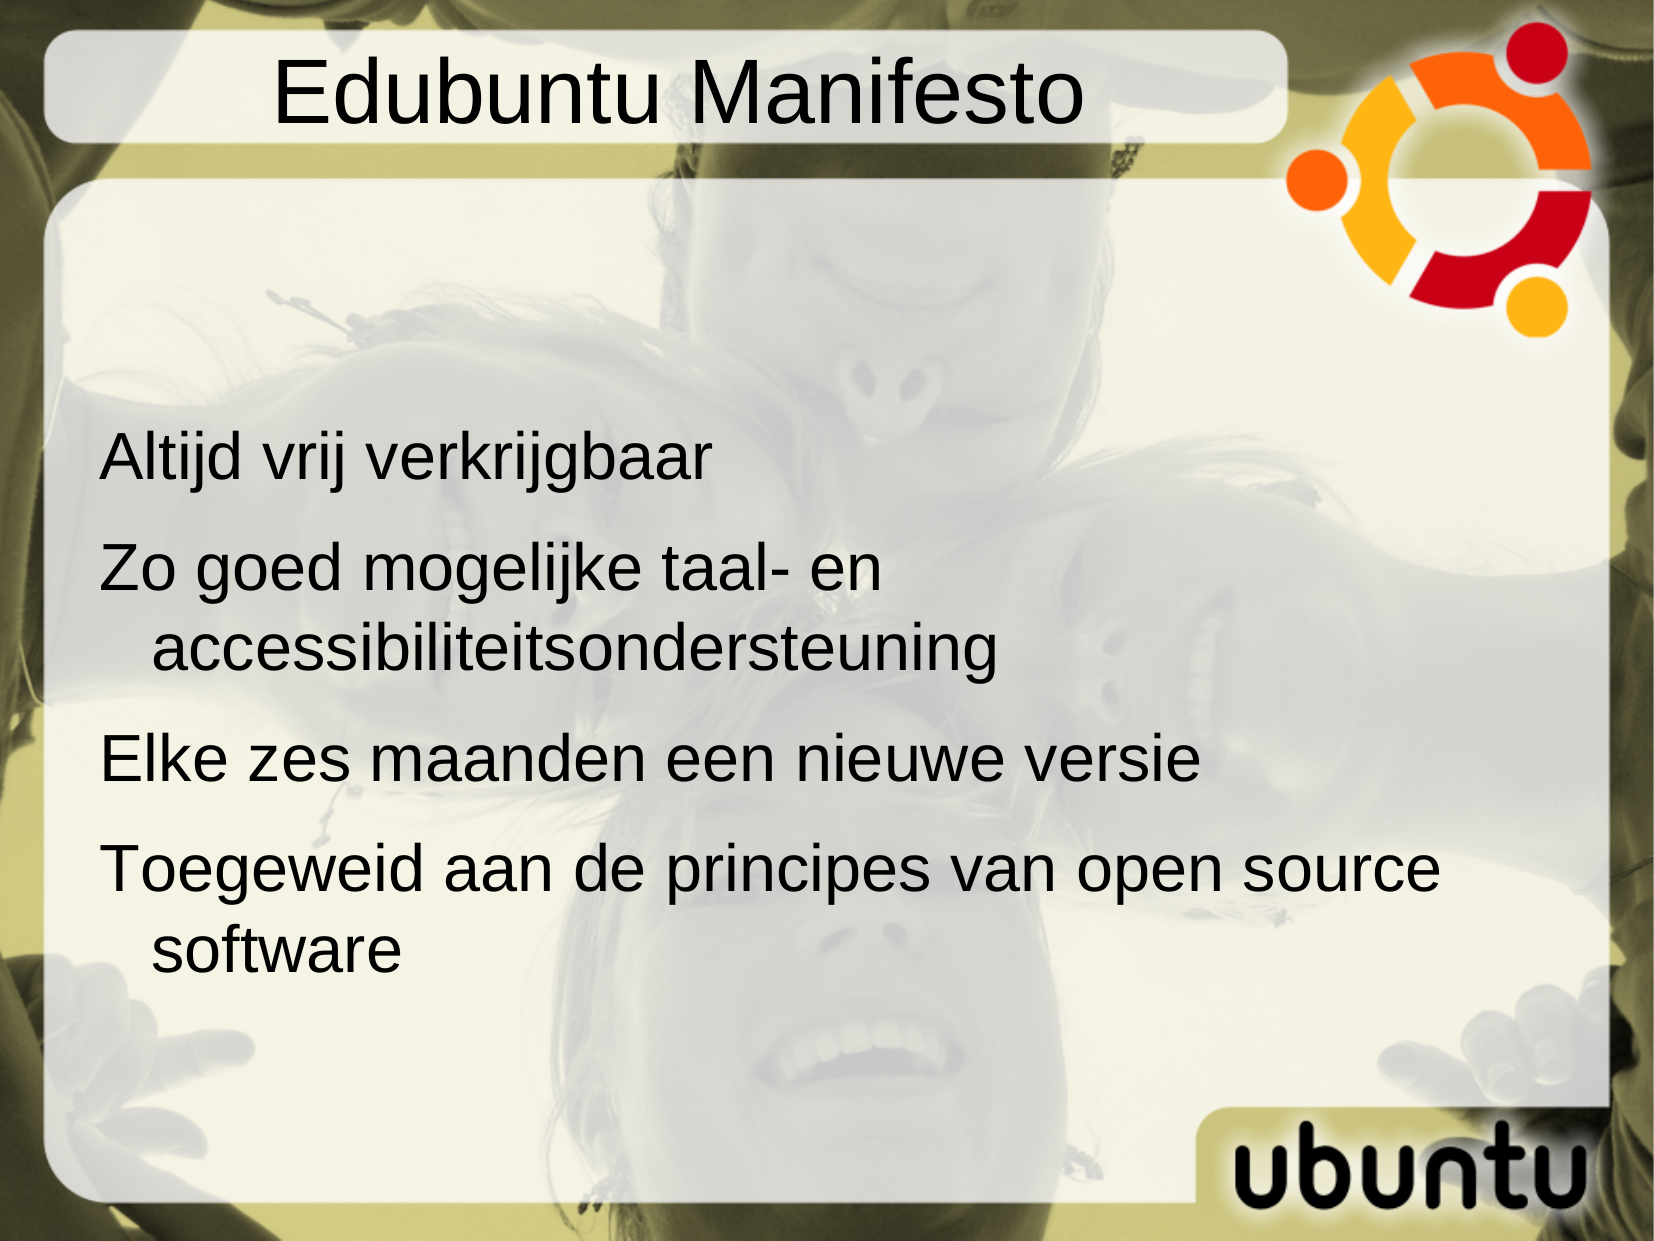

# Edubuntu Manifesto
Altijd vrij verkrijgbaar
Zo goed mogelijke taal- en accessibiliteitsondersteuning
Elke zes maanden een nieuwe versie
Toegeweid aan de principes van open source software